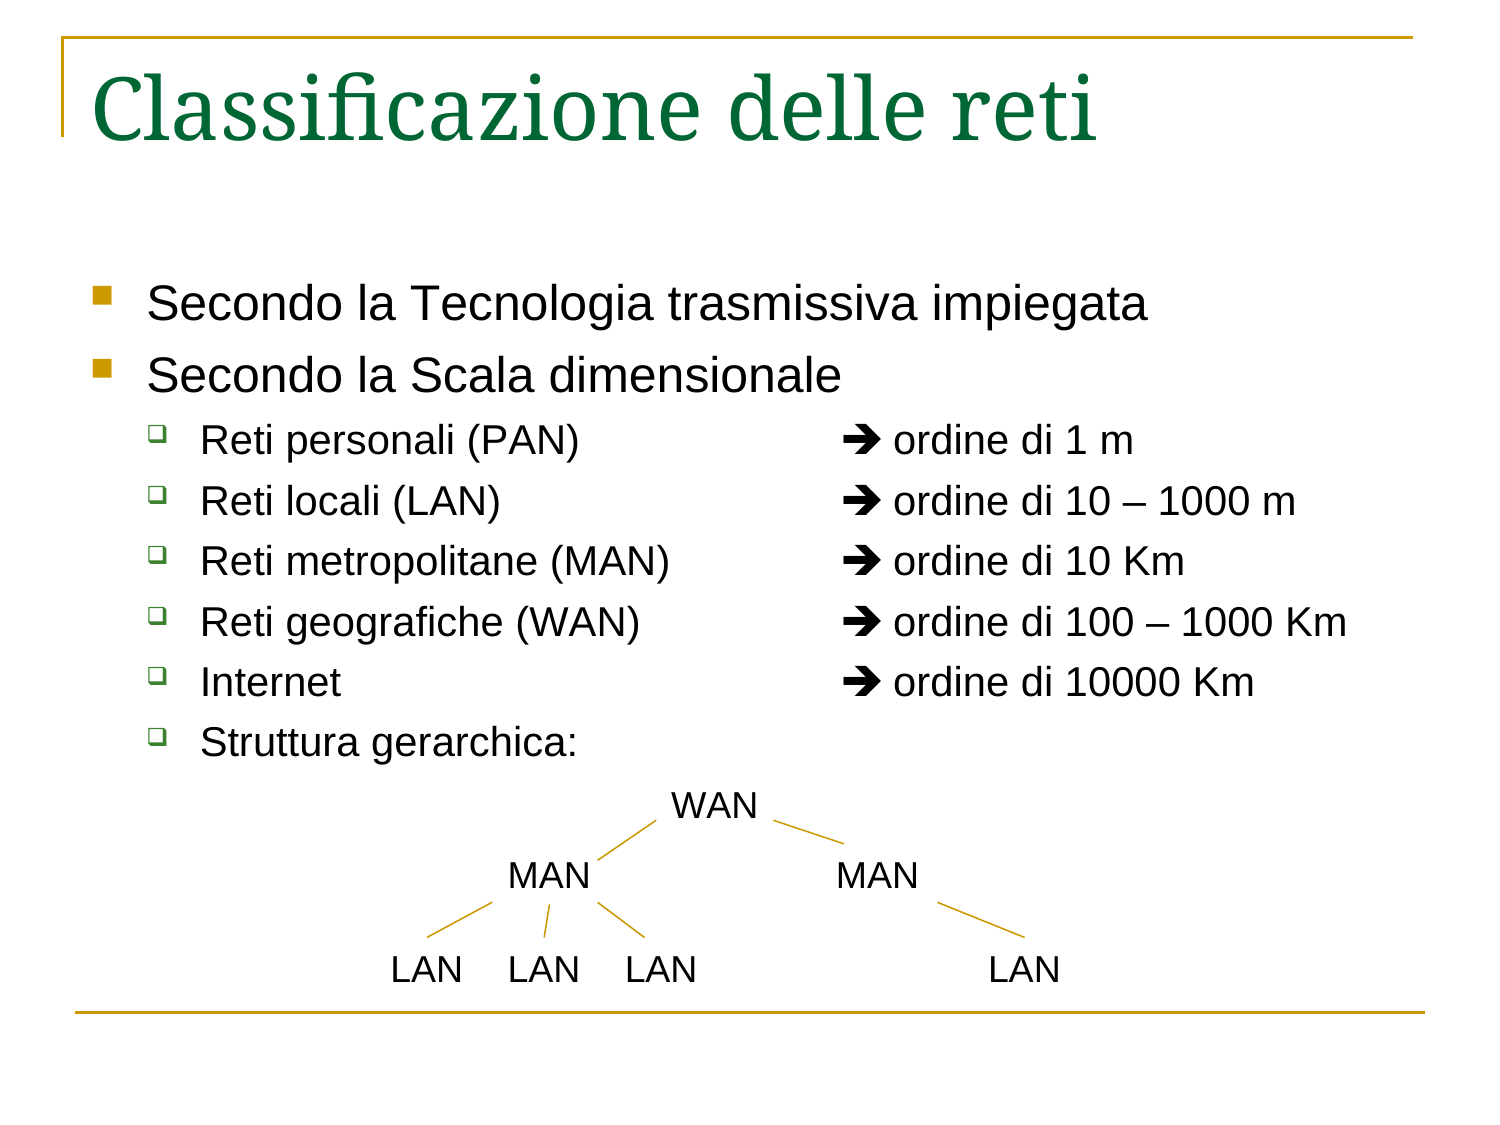

# Classificazione delle reti
Secondo la Tecnologia trasmissiva impiegata
Secondo la Scala dimensionale
Reti personali (PAN)		 ordine di 1 m
Reti locali (LAN)	 		 ordine di 10 – 1000 m
Reti metropolitane (MAN)	 	 ordine di 10 Km
Reti geografiche (WAN)	 	 ordine di 100 – 1000 Km
Internet				 ordine di 10000 Km
Struttura gerarchica:
WAN
MAN
MAN
LAN
LAN
LAN
LAN